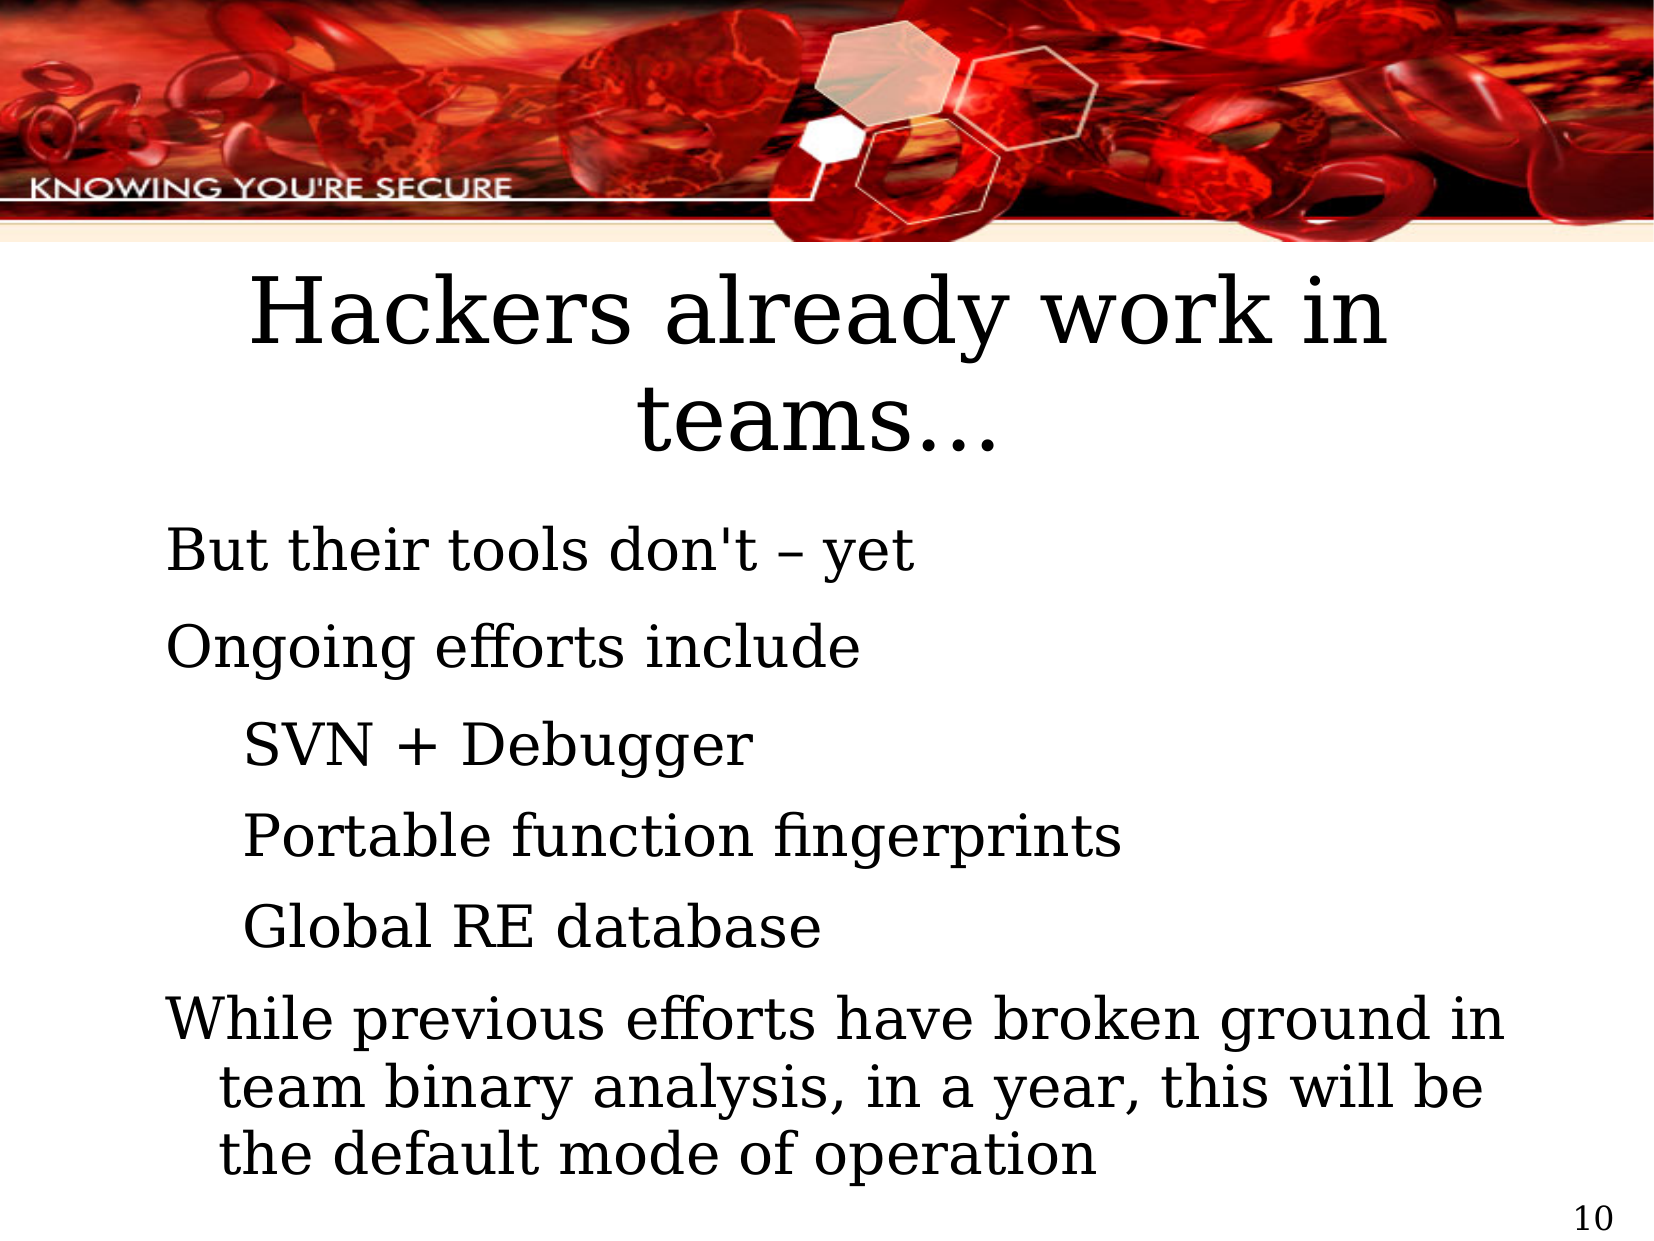

# Hackers already work in teams...
But their tools don't – yet
Ongoing efforts include
SVN + Debugger
Portable function fingerprints
Global RE database
While previous efforts have broken ground in team binary analysis, in a year, this will be the default mode of operation